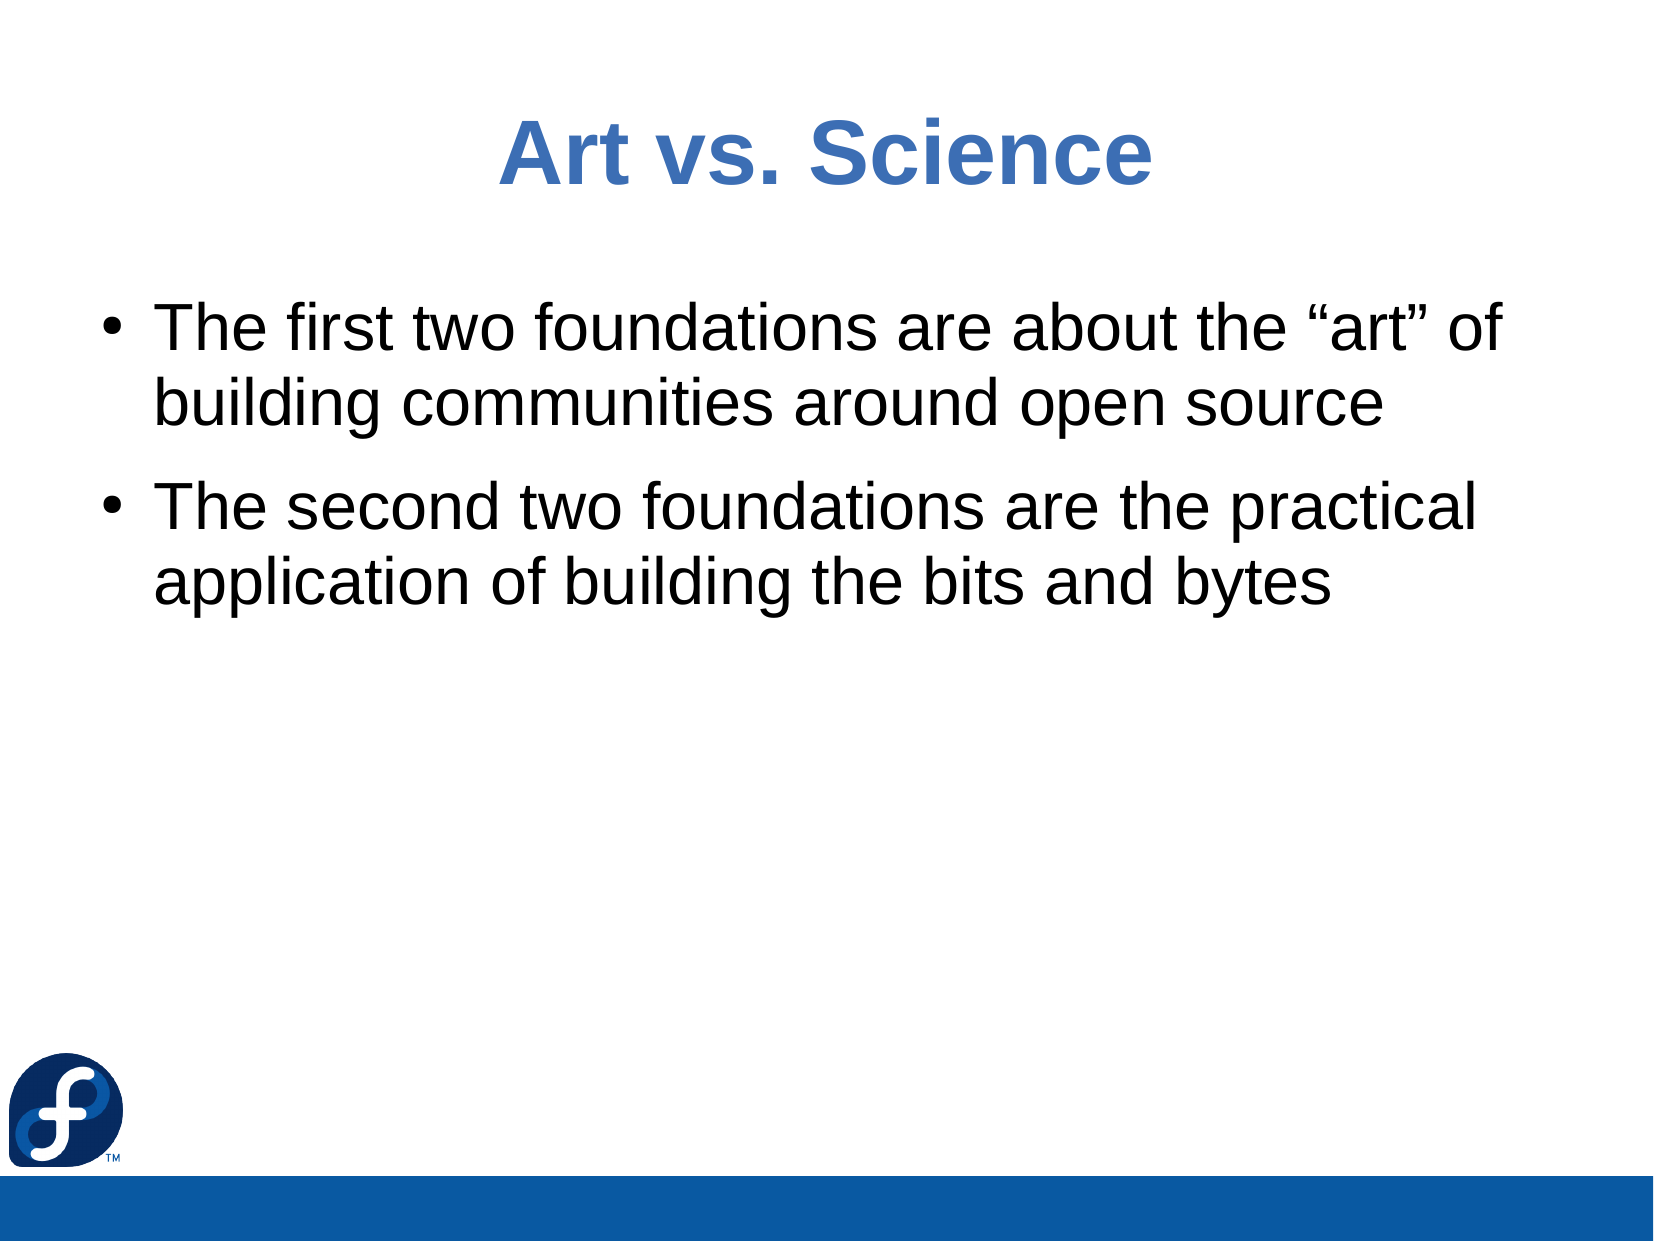

# Art vs. Science
The first two foundations are about the “art” of building communities around open source
The second two foundations are the practical application of building the bits and bytes